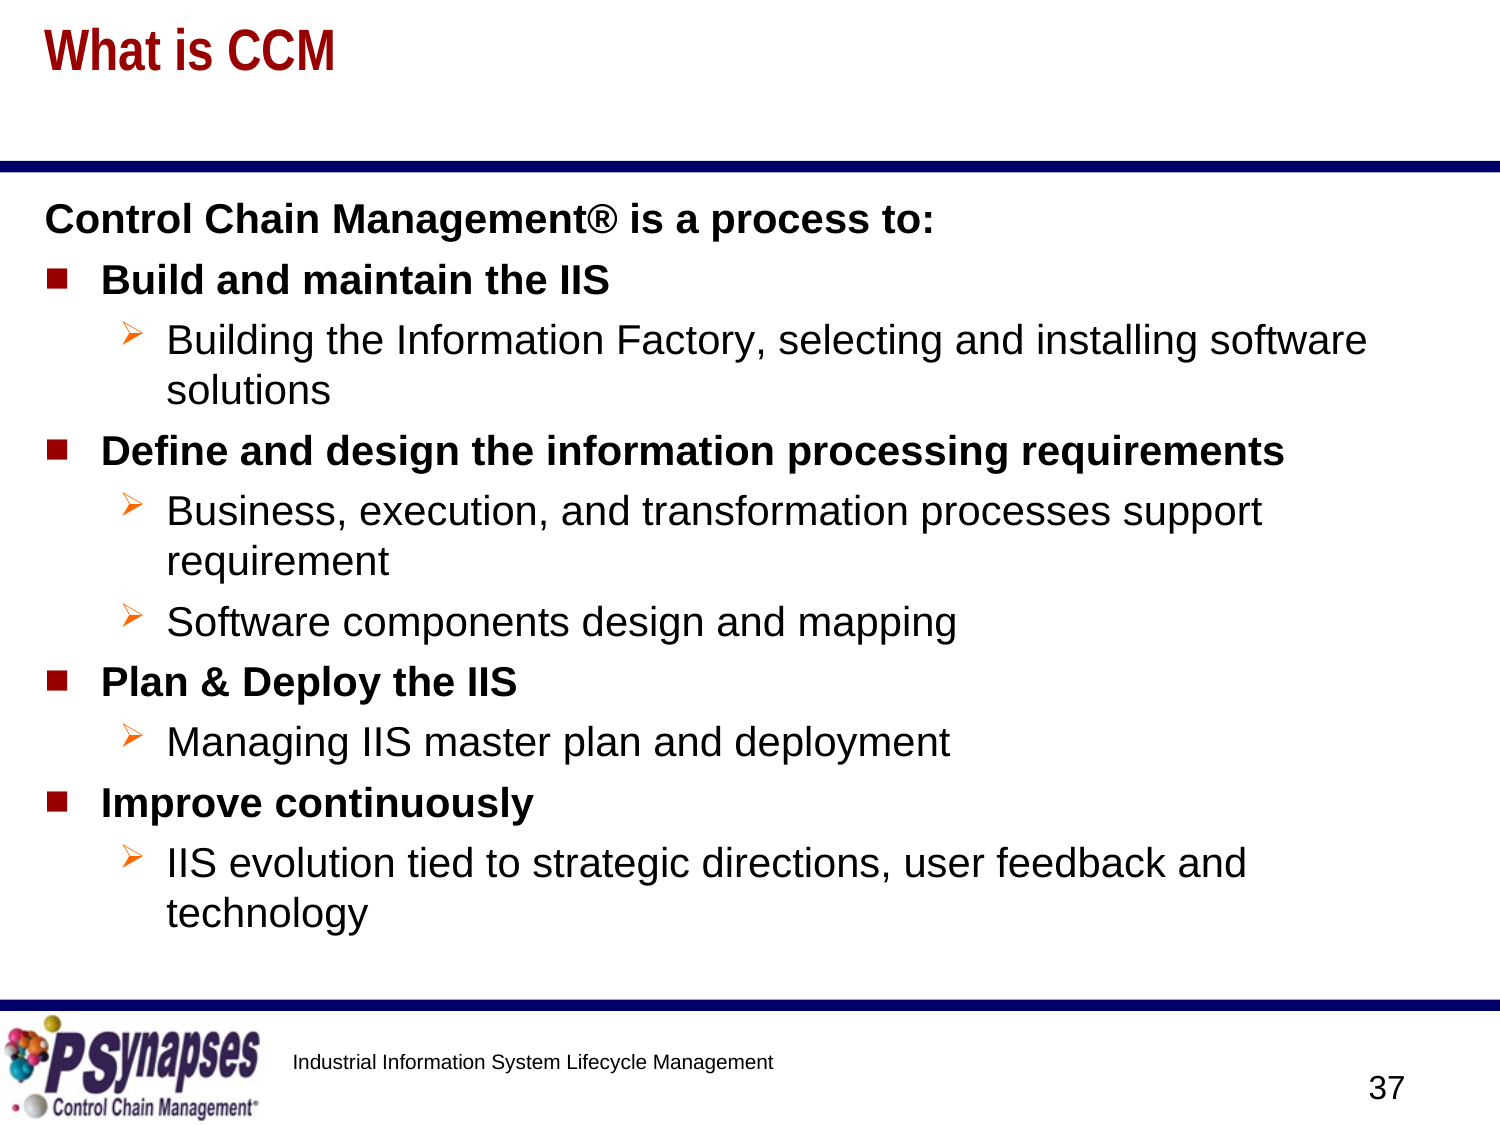

# What is CCM
Control Chain Management® is a process to:
Build and maintain the IIS
Building the Information Factory, selecting and installing software solutions
Define and design the information processing requirements
Business, execution, and transformation processes support requirement
Software components design and mapping
Plan & Deploy the IIS
Managing IIS master plan and deployment
Improve continuously
IIS evolution tied to strategic directions, user feedback and technology